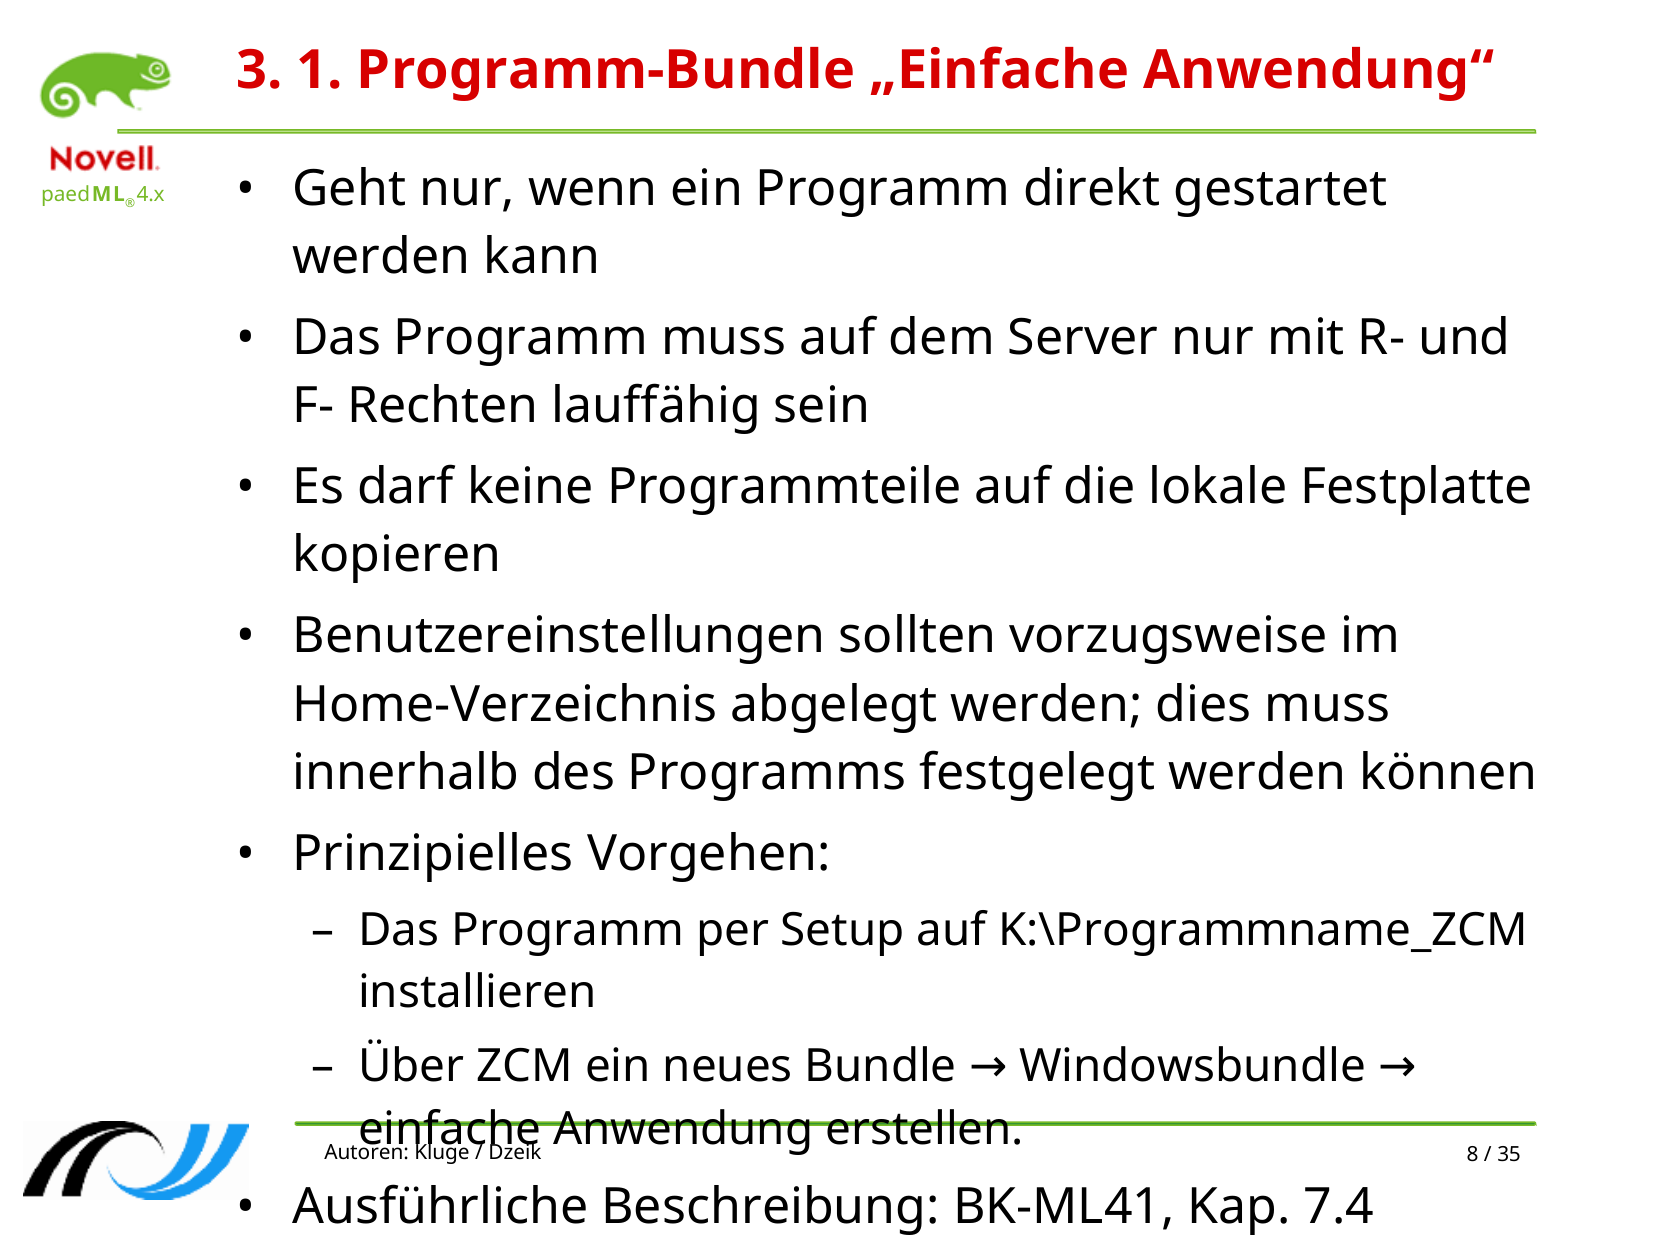

# 3. 1. Programm-Bundle „Einfache Anwendung“
Geht nur, wenn ein Programm direkt gestartet werden kann
Das Programm muss auf dem Server nur mit R- und F- Rechten lauffähig sein
Es darf keine Programmteile auf die lokale Festplatte kopieren
Benutzereinstellungen sollten vorzugsweise im Home-Verzeichnis abgelegt werden; dies muss innerhalb des Programms festgelegt werden können
Prinzipielles Vorgehen:
Das Programm per Setup auf K:\Programmname_ZCM installieren
Über ZCM ein neues Bundle → Windowsbundle → einfache Anwendung erstellen.
Ausführliche Beschreibung: BK-ML41, Kap. 7.4
Autoren: Kluge / Dzeik
8